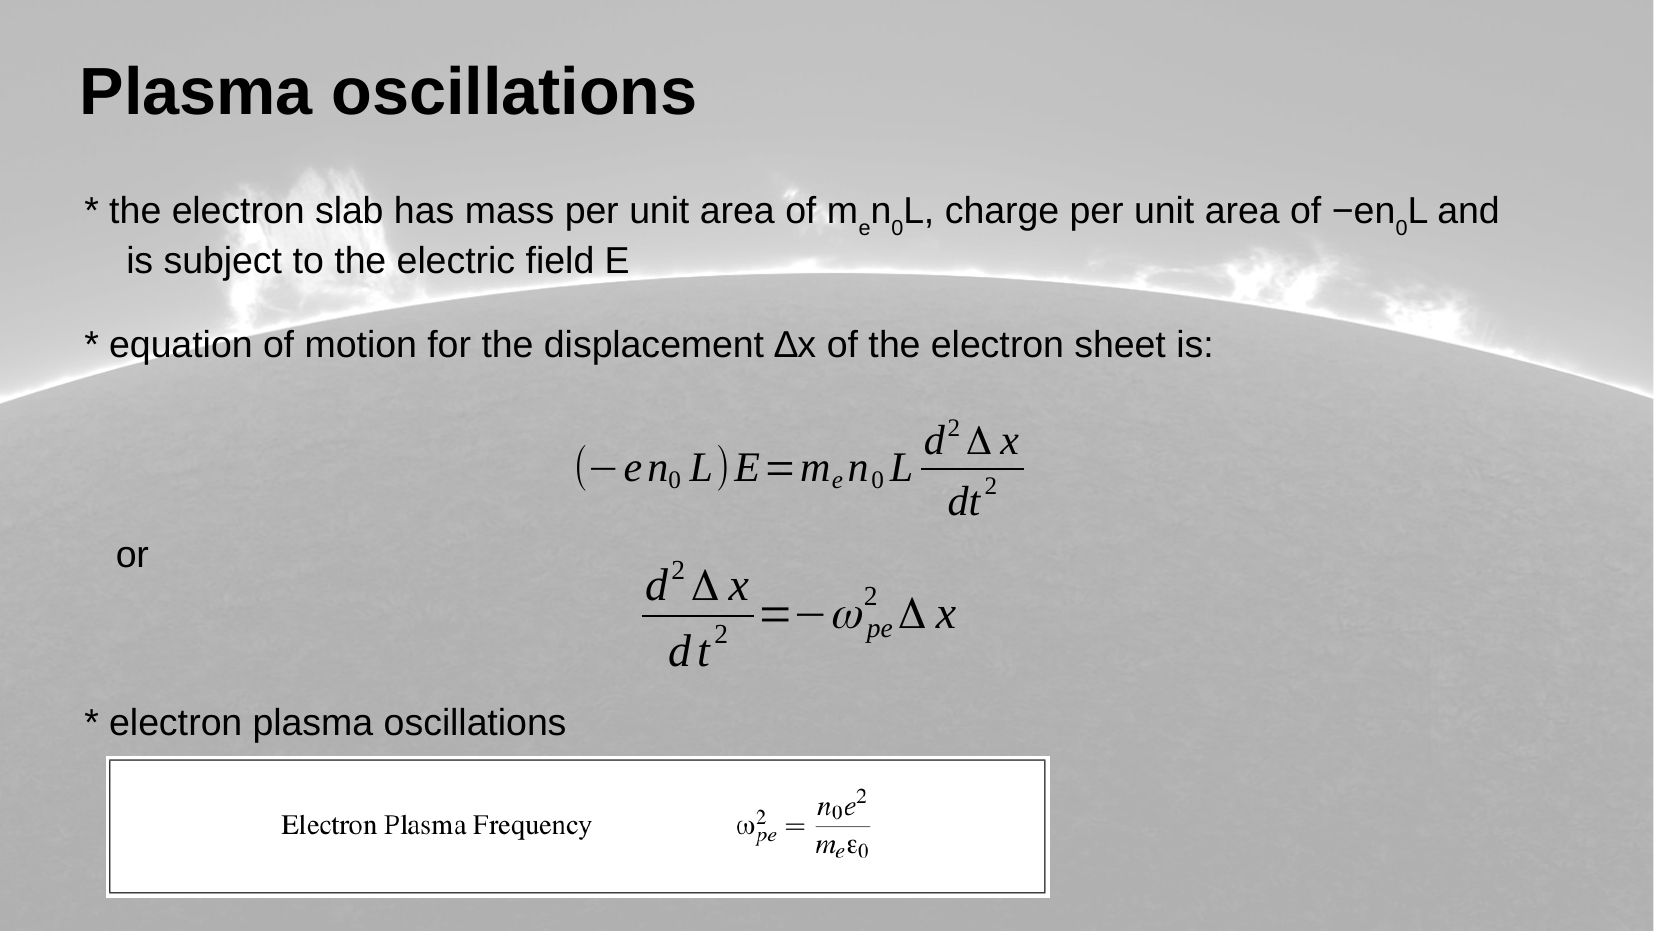

Plasma oscillations
* the electron slab has mass per unit area of men0L, charge per unit area of −en0L and
 is subject to the electric field E
* equation of motion for the displacement ∆x of the electron sheet is:
 or
* electron plasma oscillations